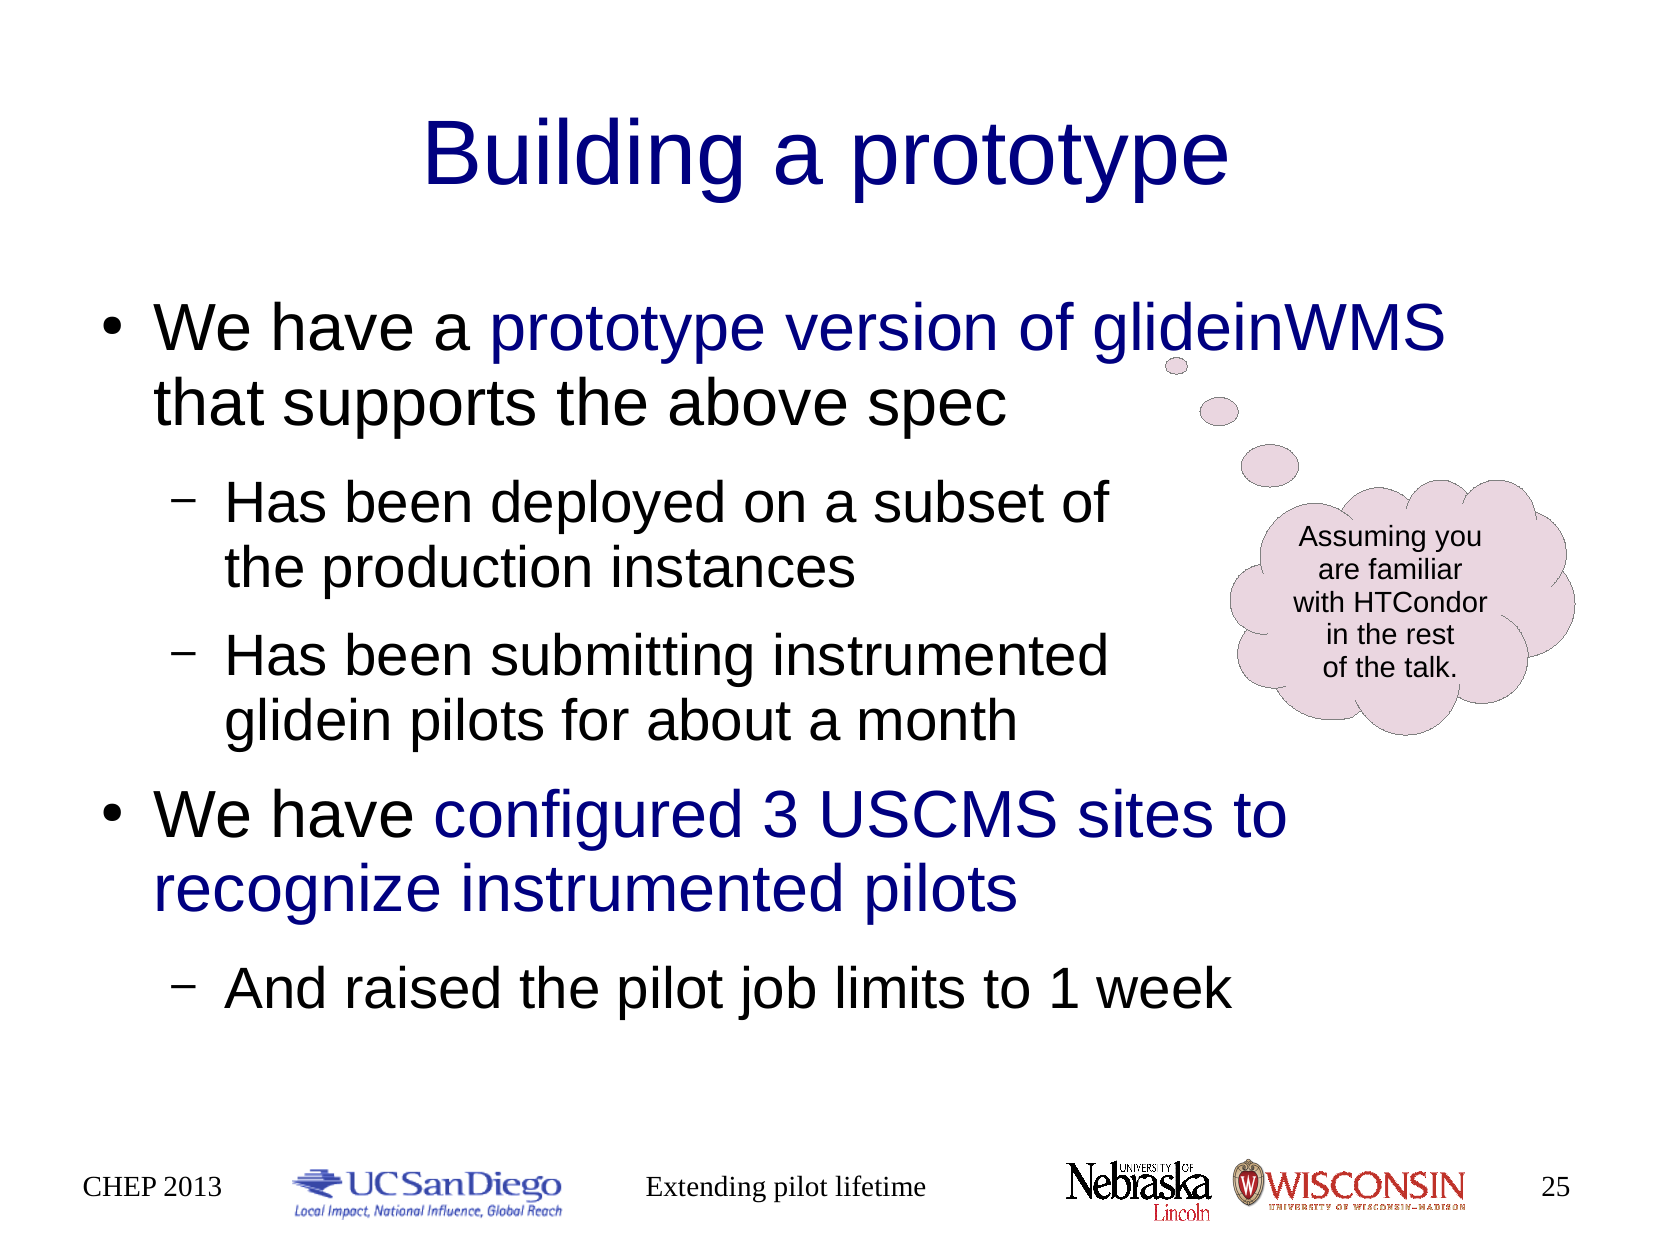

# Building a prototype
We have a prototype version of glideinWMS that supports the above spec
Has been deployed on a subset of
the production instances
Has been submitting instrumented
glidein pilots for about a month
We have configured 3 USCMS sites to recognize instrumented pilots
And raised the pilot job limits to 1 week
Assuming you
are familiar
with HTCondor
in the rest
of the talk.
CHEP 2013
Extending pilot lifetime
25